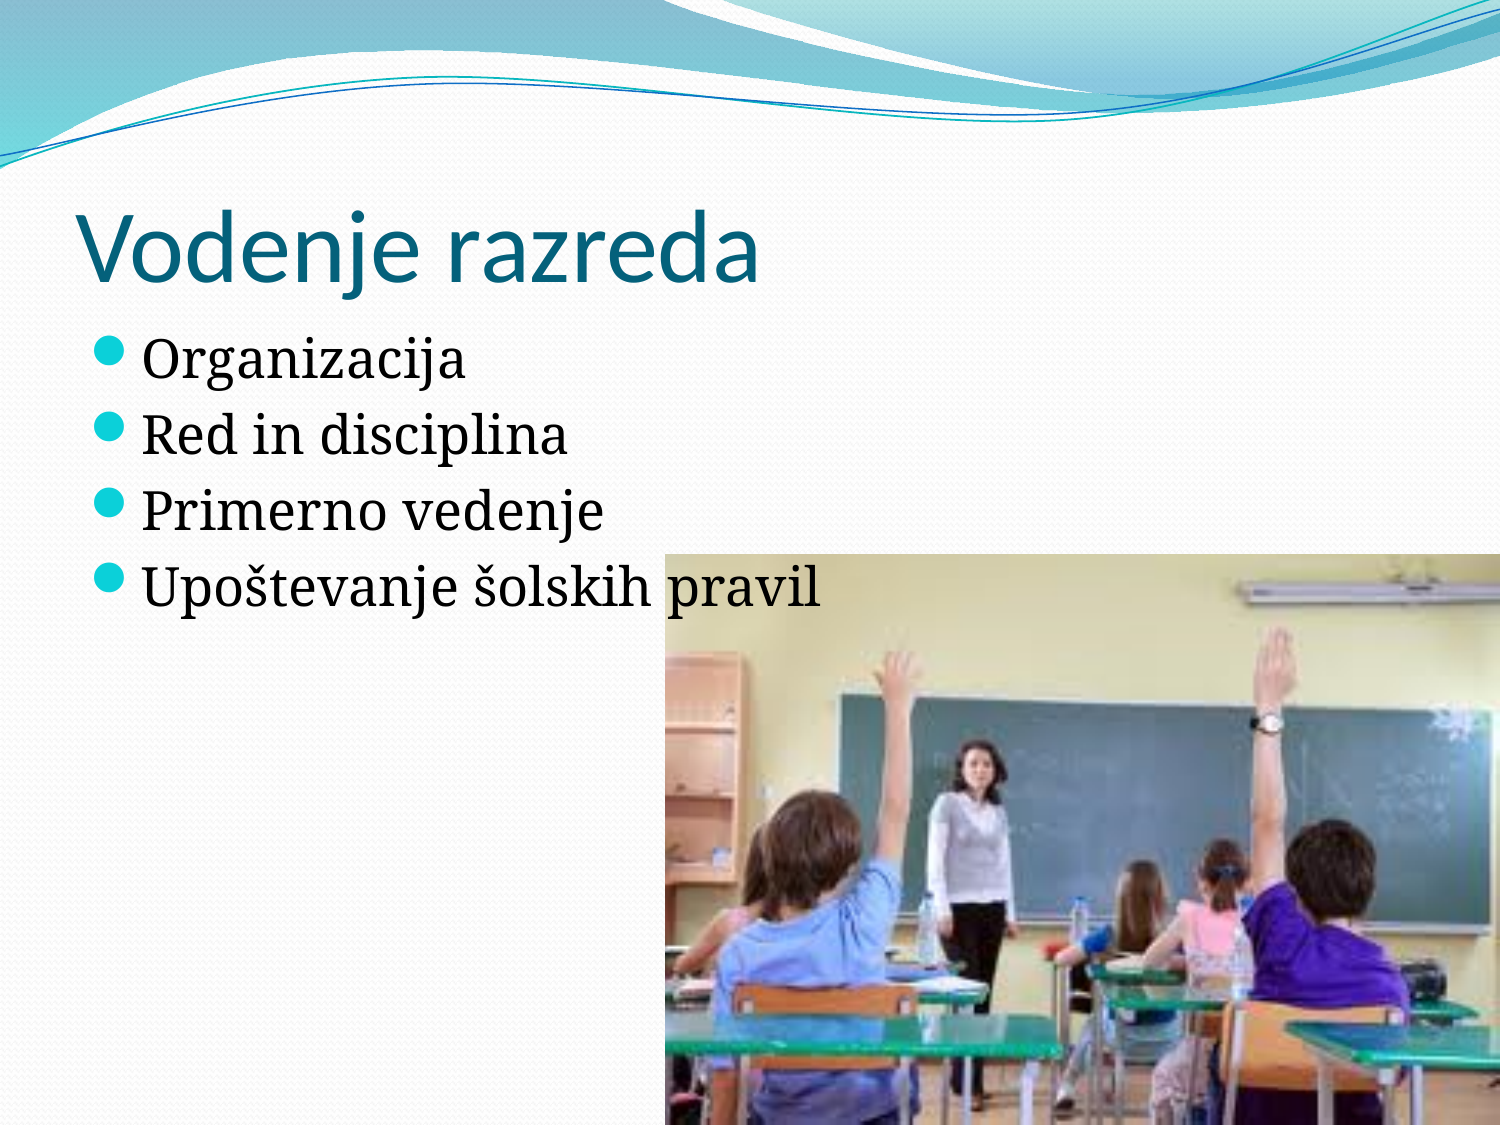

# Vodenje razreda
Organizacija
Red in disciplina
Primerno vedenje
Upoštevanje šolskih pravil